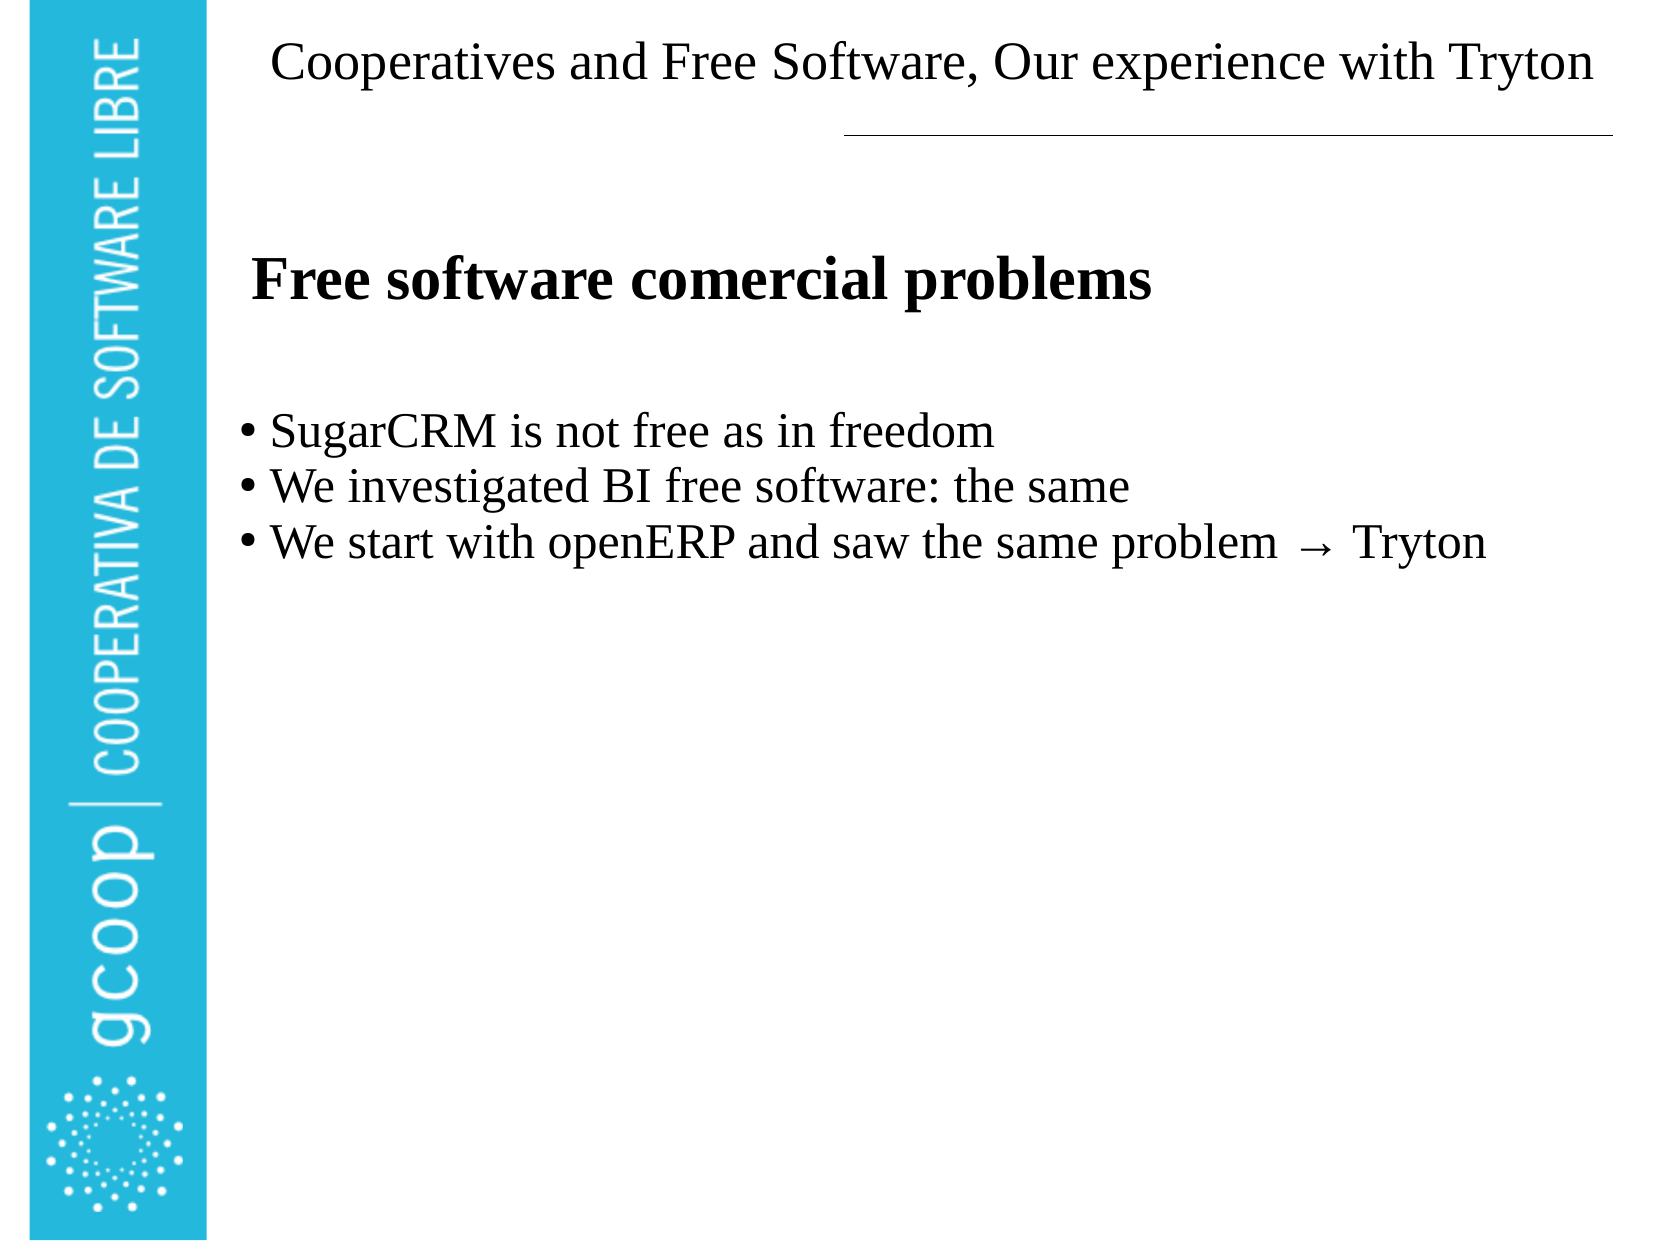

Cooperatives and Free Software, Our experience with Tryton
Free software comercial problems
 SugarCRM is not free as in freedom
 We investigated BI free software: the same
 We start with openERP and saw the same problem → Tryton